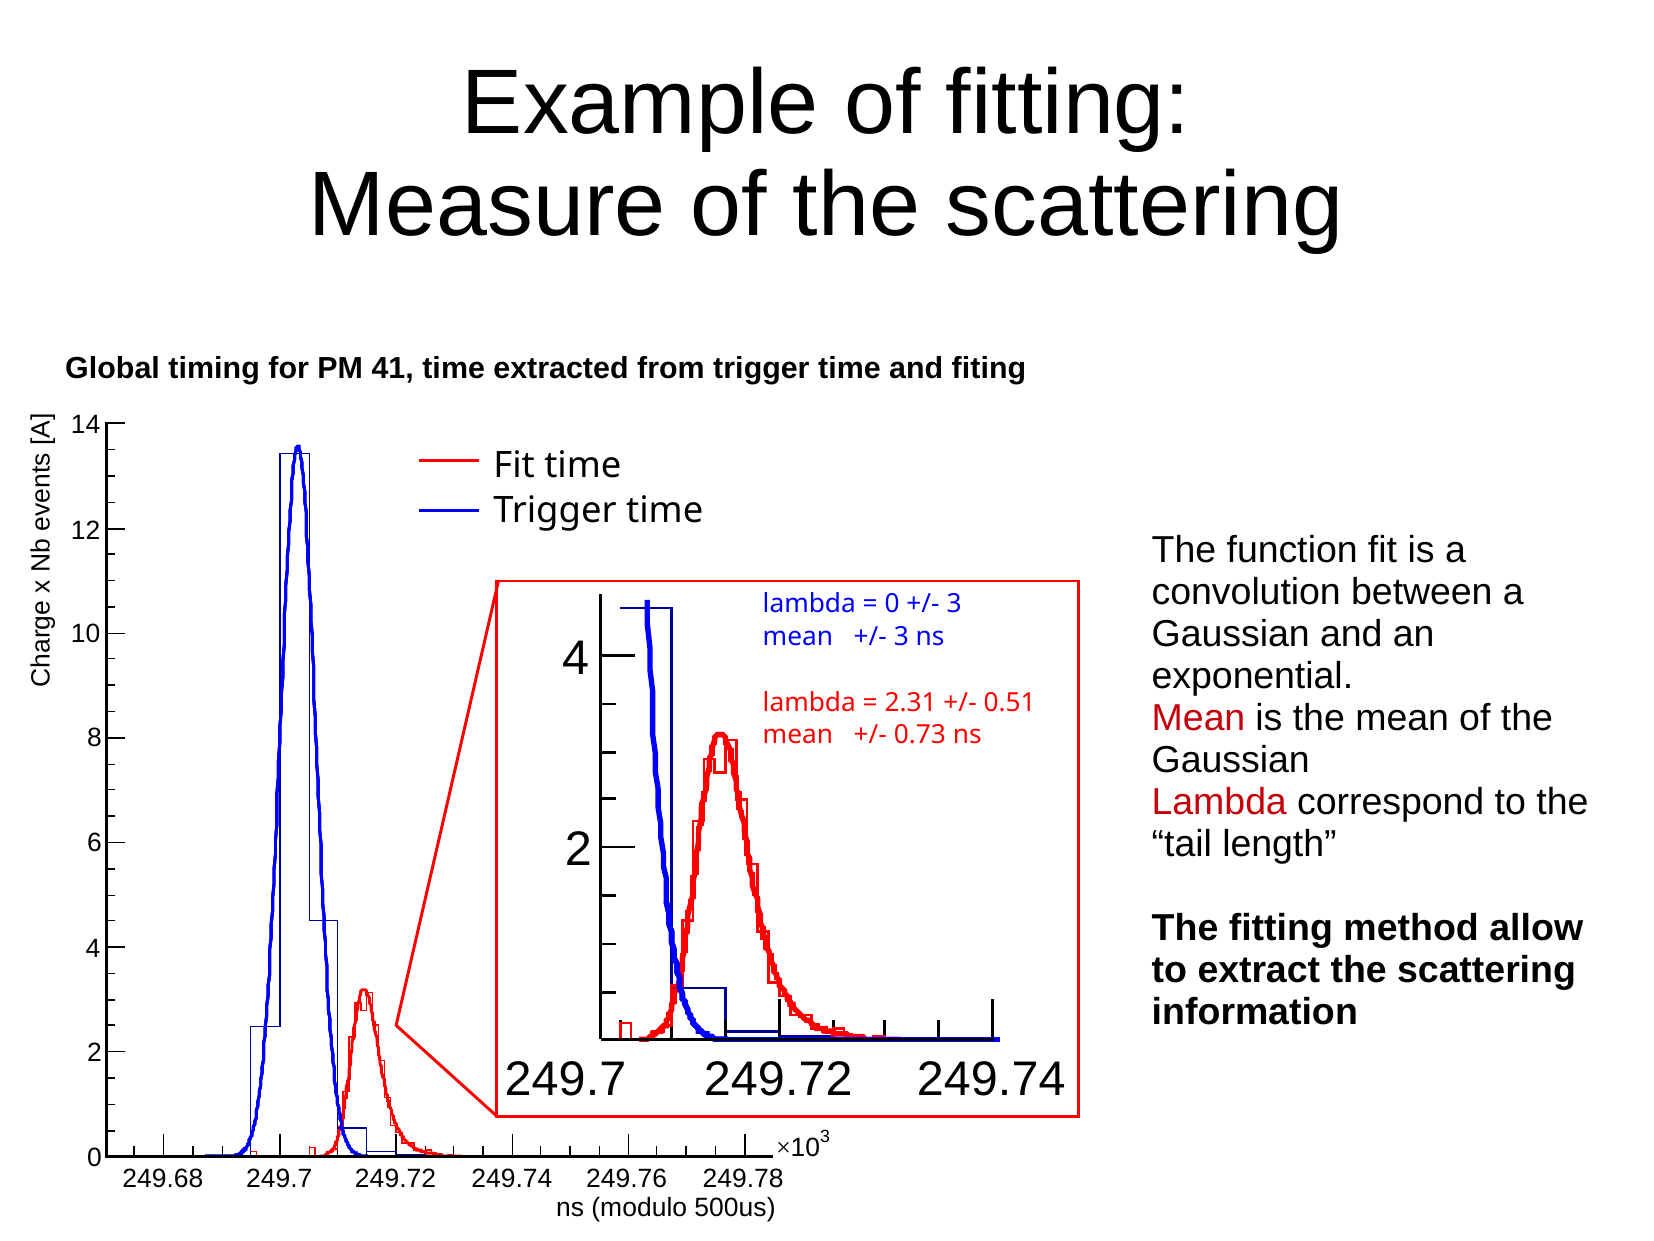

# Example of fitting: Measure of the scattering
The function fit is a convolution between a Gaussian and an exponential.
Mean is the mean of the Gaussian
Lambda correspond to the “tail length”
The fitting method allow to extract the scattering information